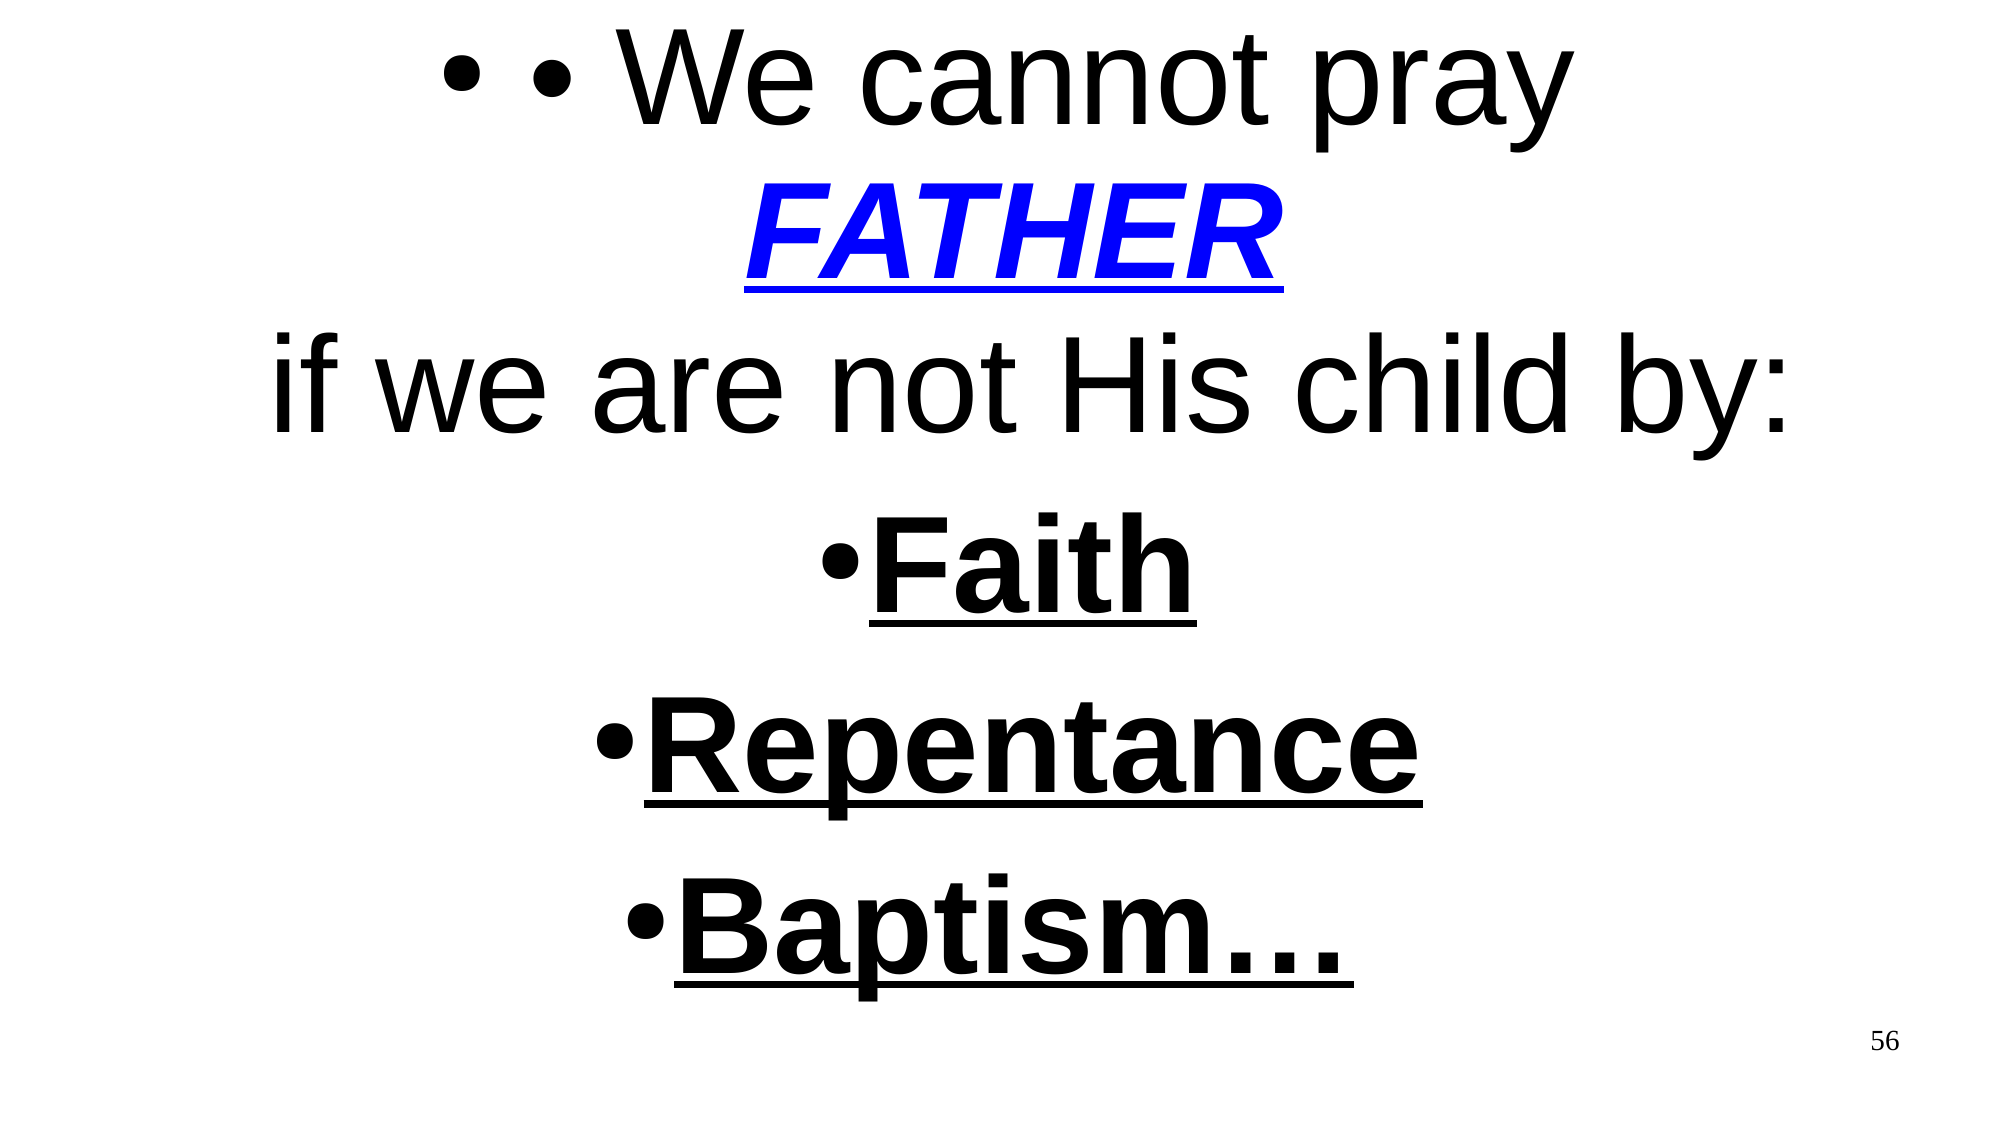

# • We cannot pray FATHER  if we are not His child by:
Faith
Repentance
Baptism…
56